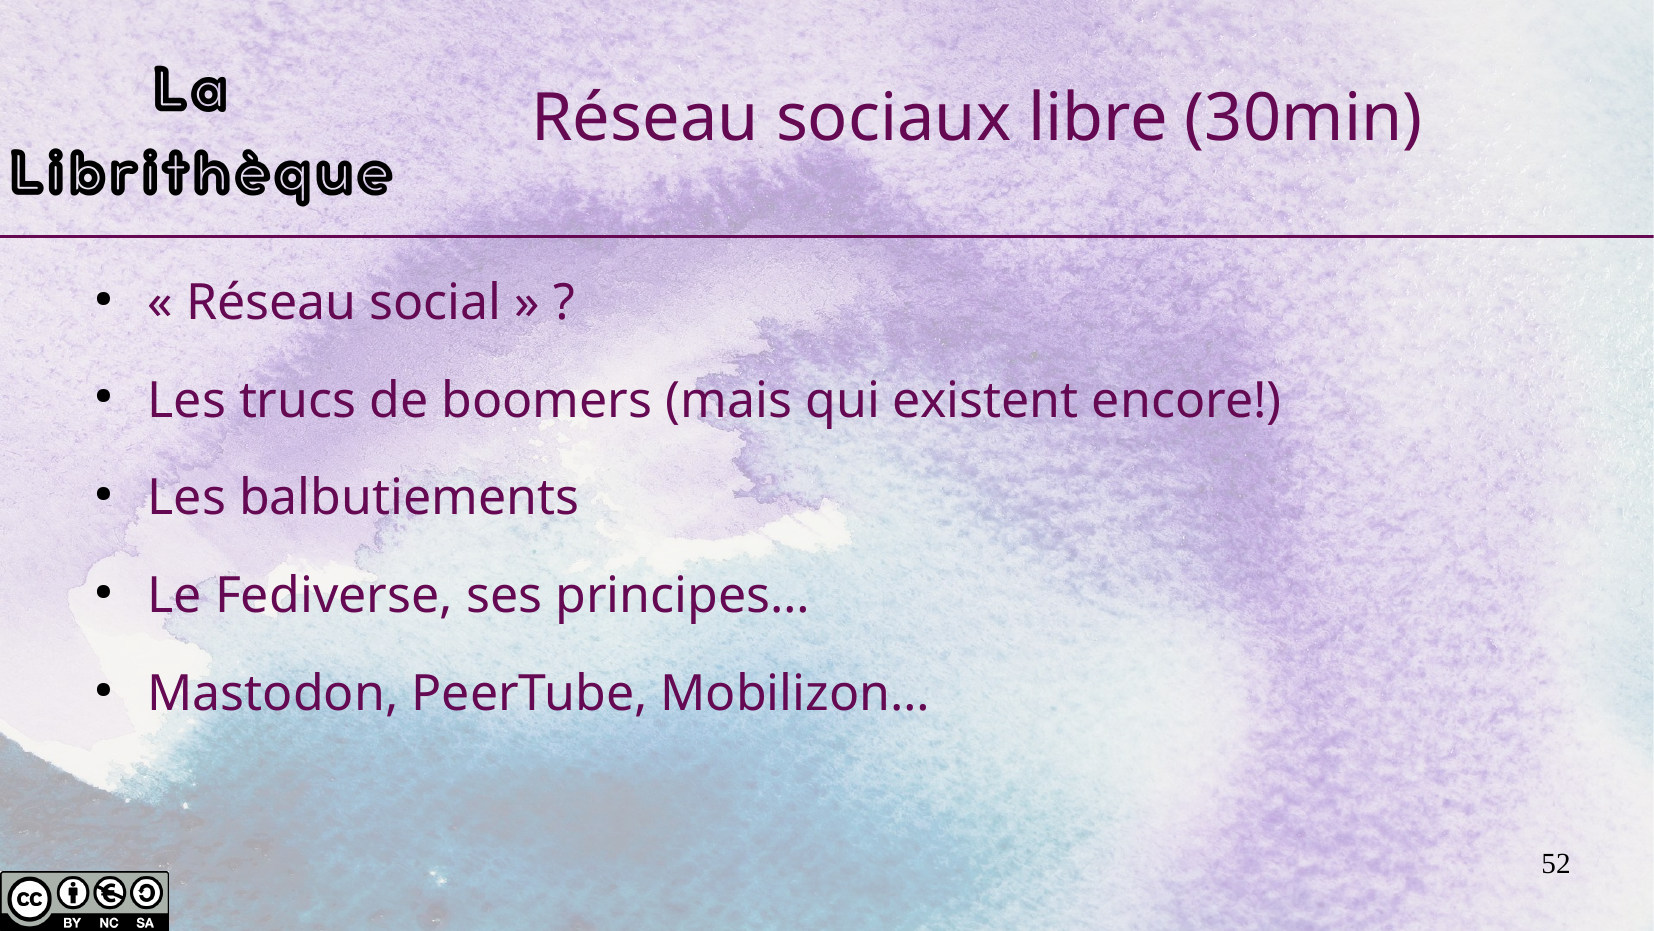

# Réseau sociaux libre (30min)
« Réseau social » ?
Les trucs de boomers (mais qui existent encore!)
Les balbutiements
Le Fediverse, ses principes…
Mastodon, PeerTube, Mobilizon…
52